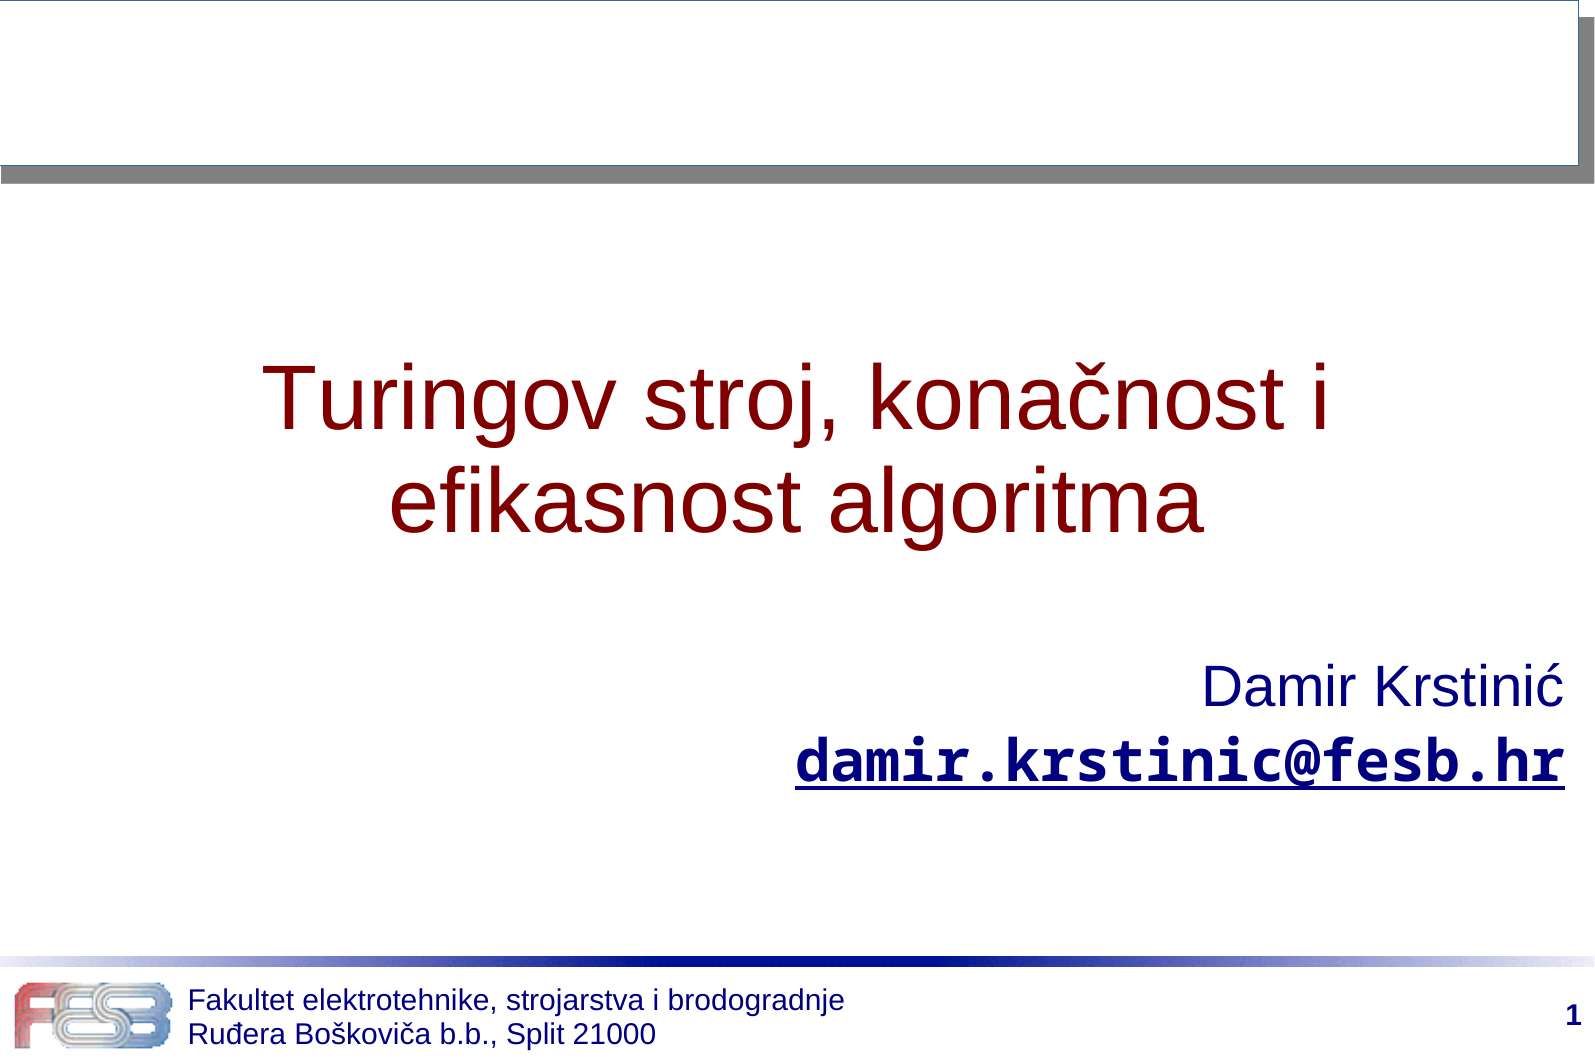

# Turingov stroj, konačnost i
efikasnost algoritma
Damir Krstinić
damir.krstinic@fesb.hr